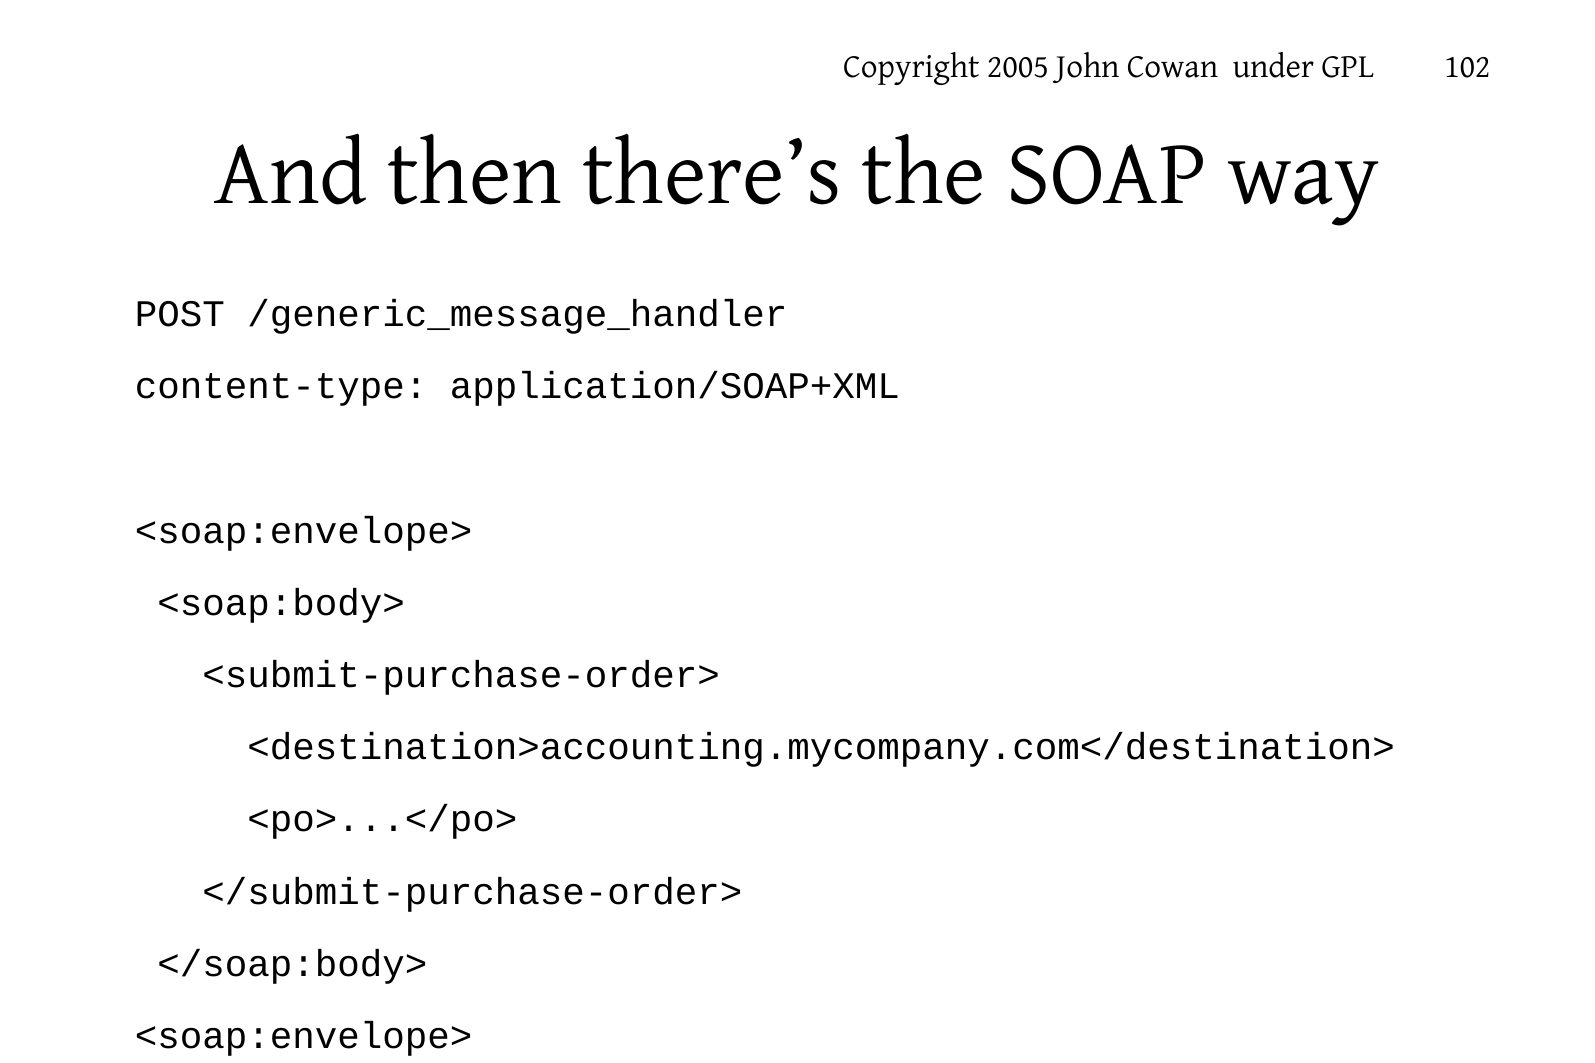

# And then there’s the SOAP way
POST /generic_message_handler
content-type: application/SOAP+XML
<soap:envelope>
 <soap:body>
 <submit-purchase-order>
 <destination>accounting.mycompany.com</destination>
 <po>...</po>
 </submit-purchase-order>
 </soap:body>
<soap:envelope>